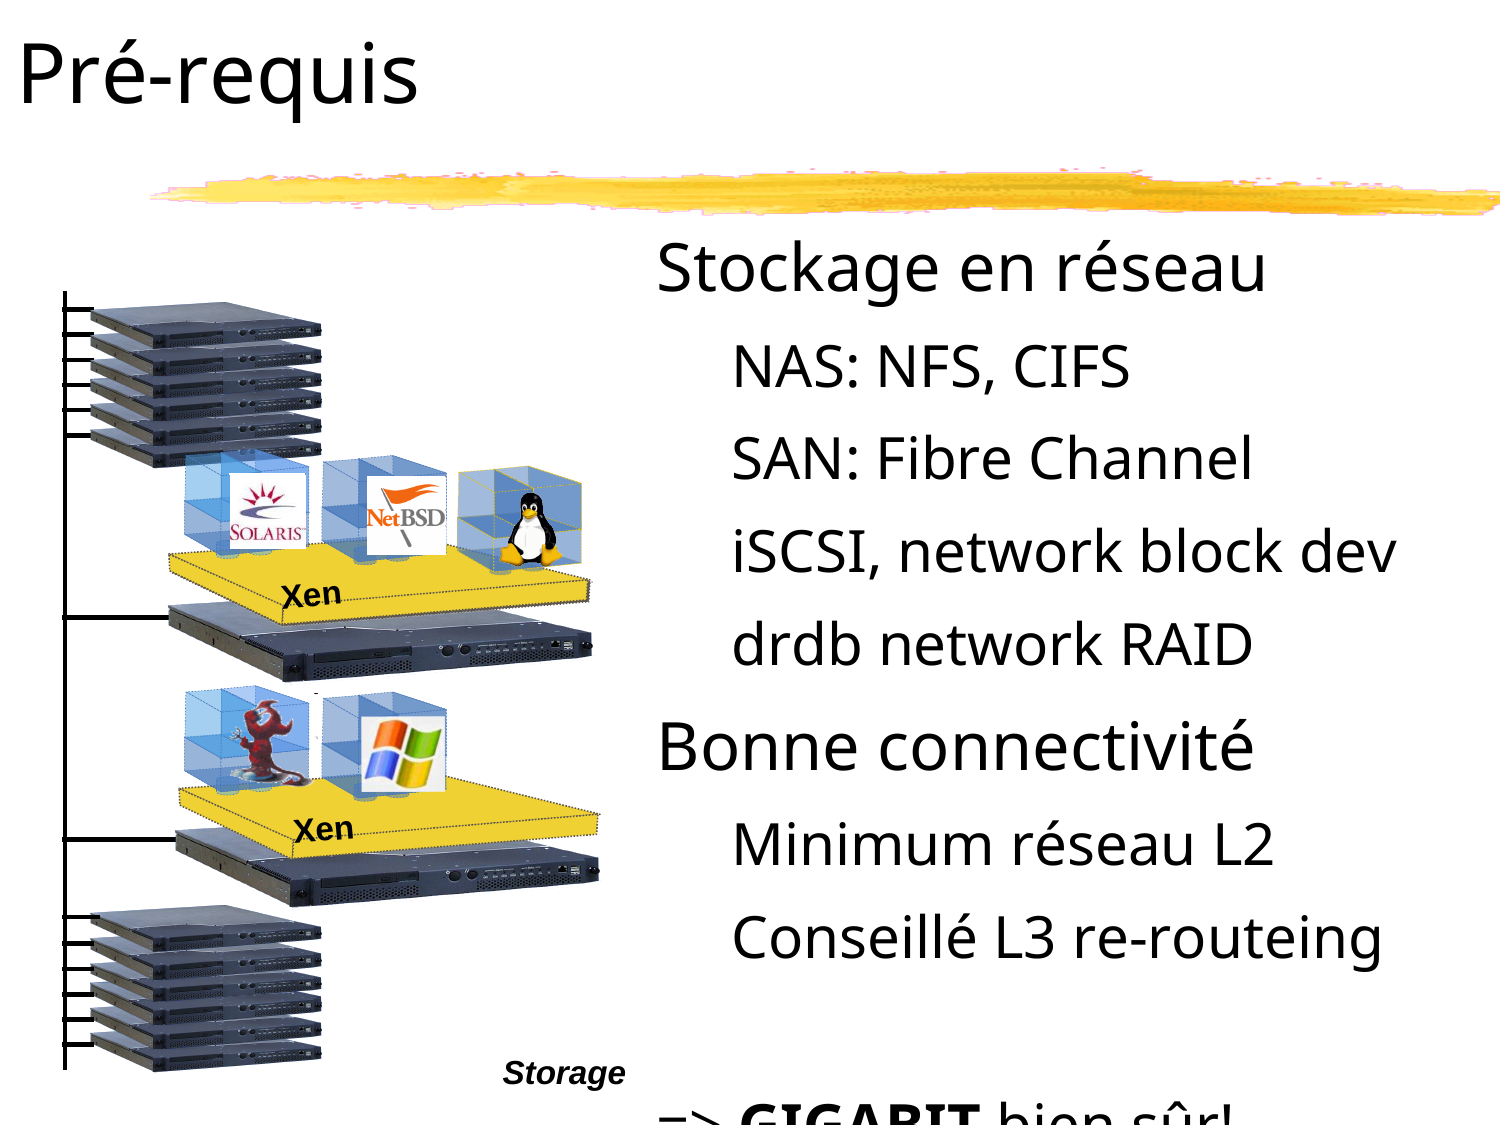

# Pré-requis
Stockage en réseau
NAS: NFS, CIFS
SAN: Fibre Channel
iSCSI, network block dev
drdb network RAID
Bonne connectivité
Minimum réseau L2
Conseillé L3 re-routeing
=> GIGABIT bien sûr!
Xen
Xen
Storage